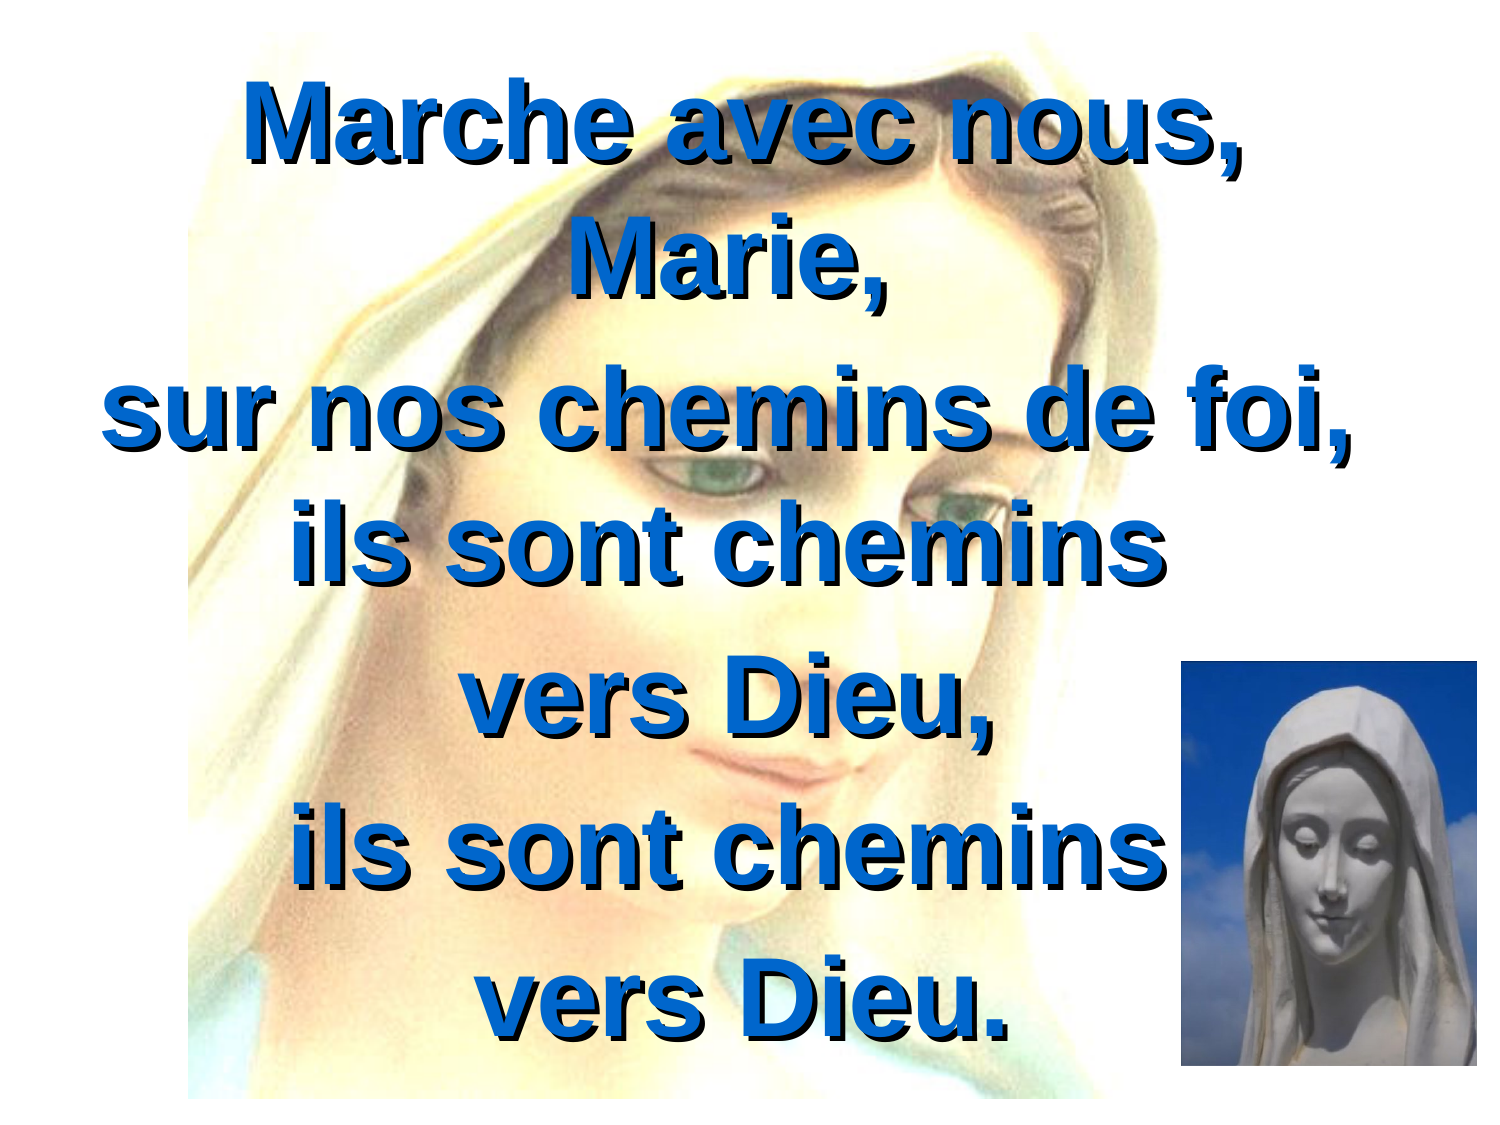

# Marche avec nous, Marie,
sur nos chemins de foi, 
ils sont chemins
vers Dieu,
ils sont chemins
vers Dieu.